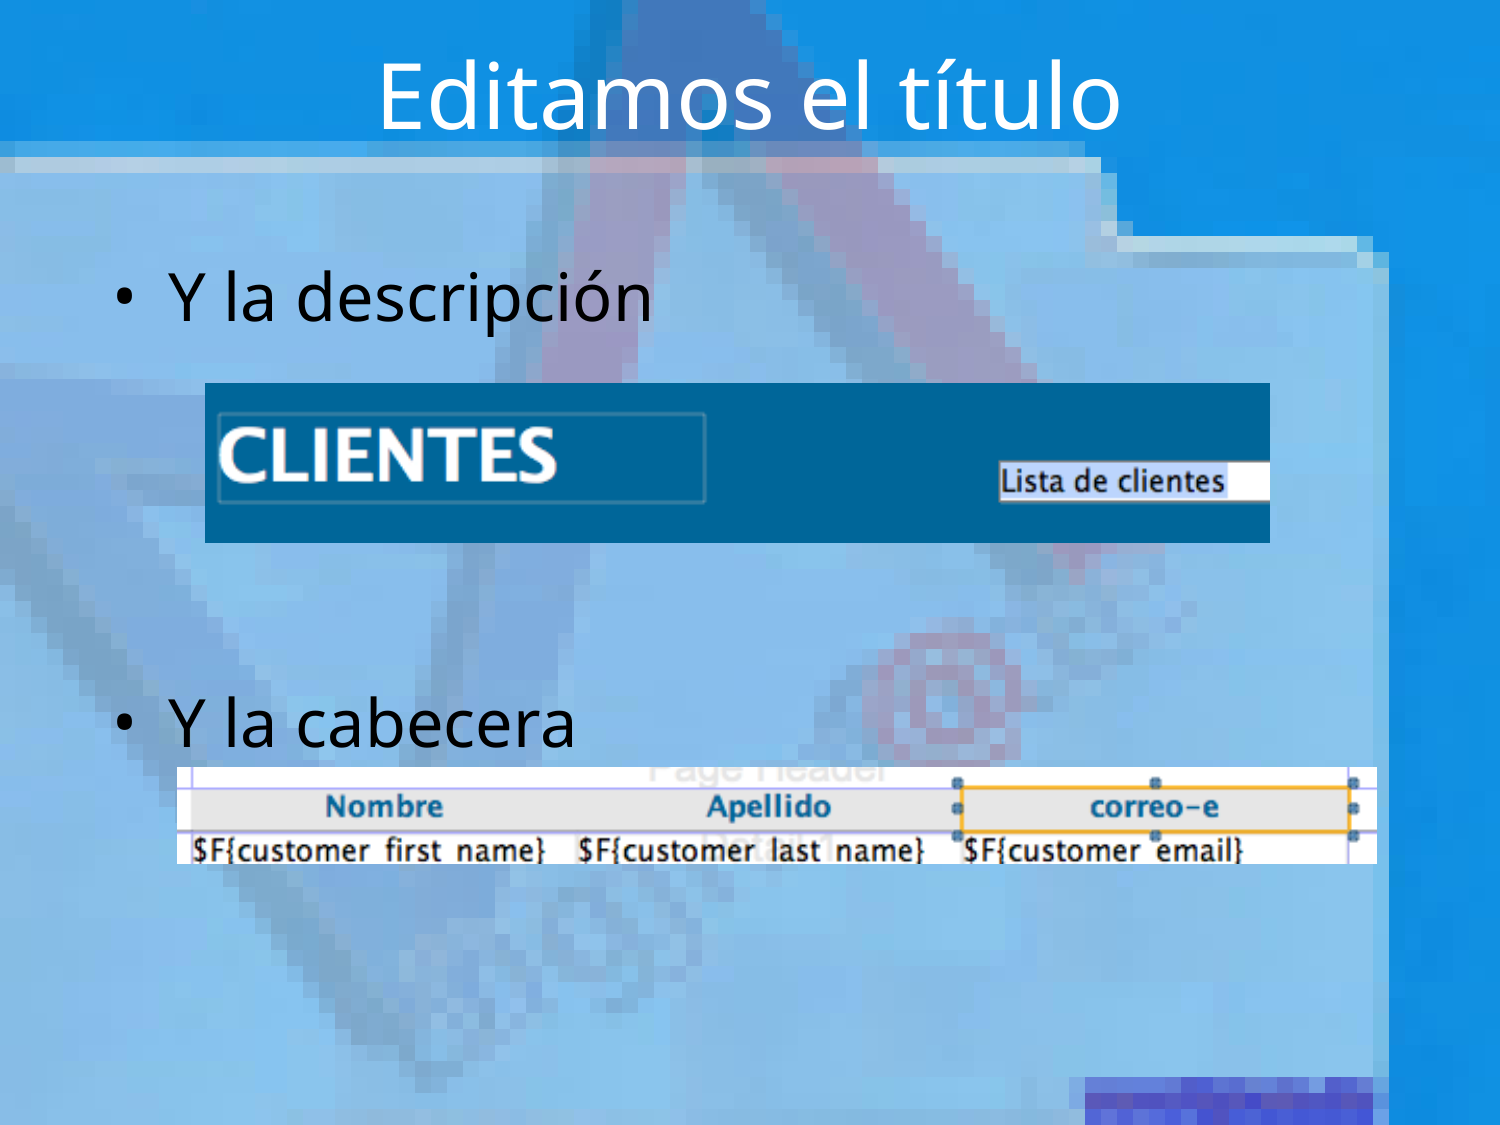

# Editamos el título
Y la descripción
Y la cabecera